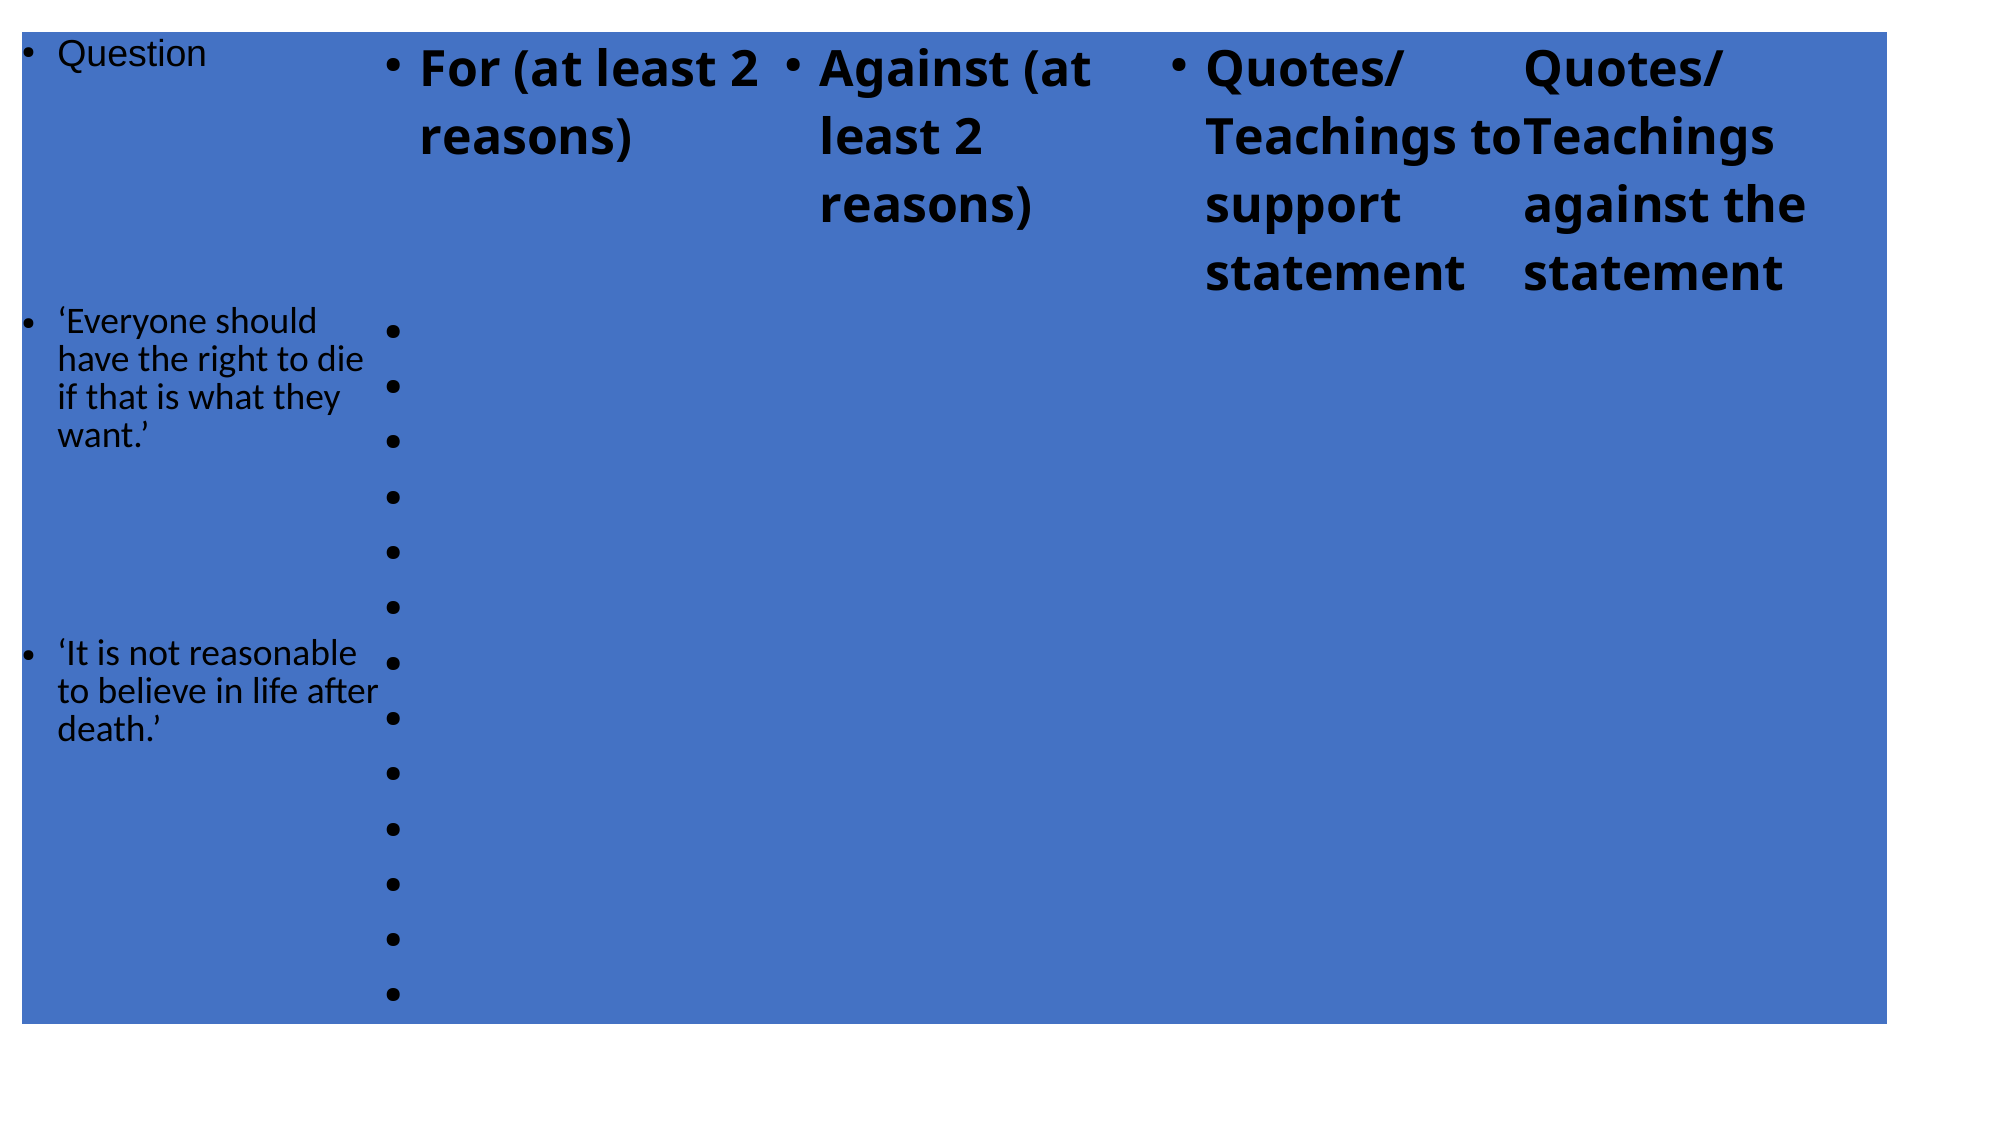

| Question | For (at least 2 reasons) | Against (at least 2 reasons) | Quotes/Teachings to support statement | Quotes/Teachings against the statement |
| --- | --- | --- | --- | --- |
| ‘Everyone should have the right to die if that is what they want.’ | | | | |
| ‘It is not reasonable to believe in life after death.’ | | | | |